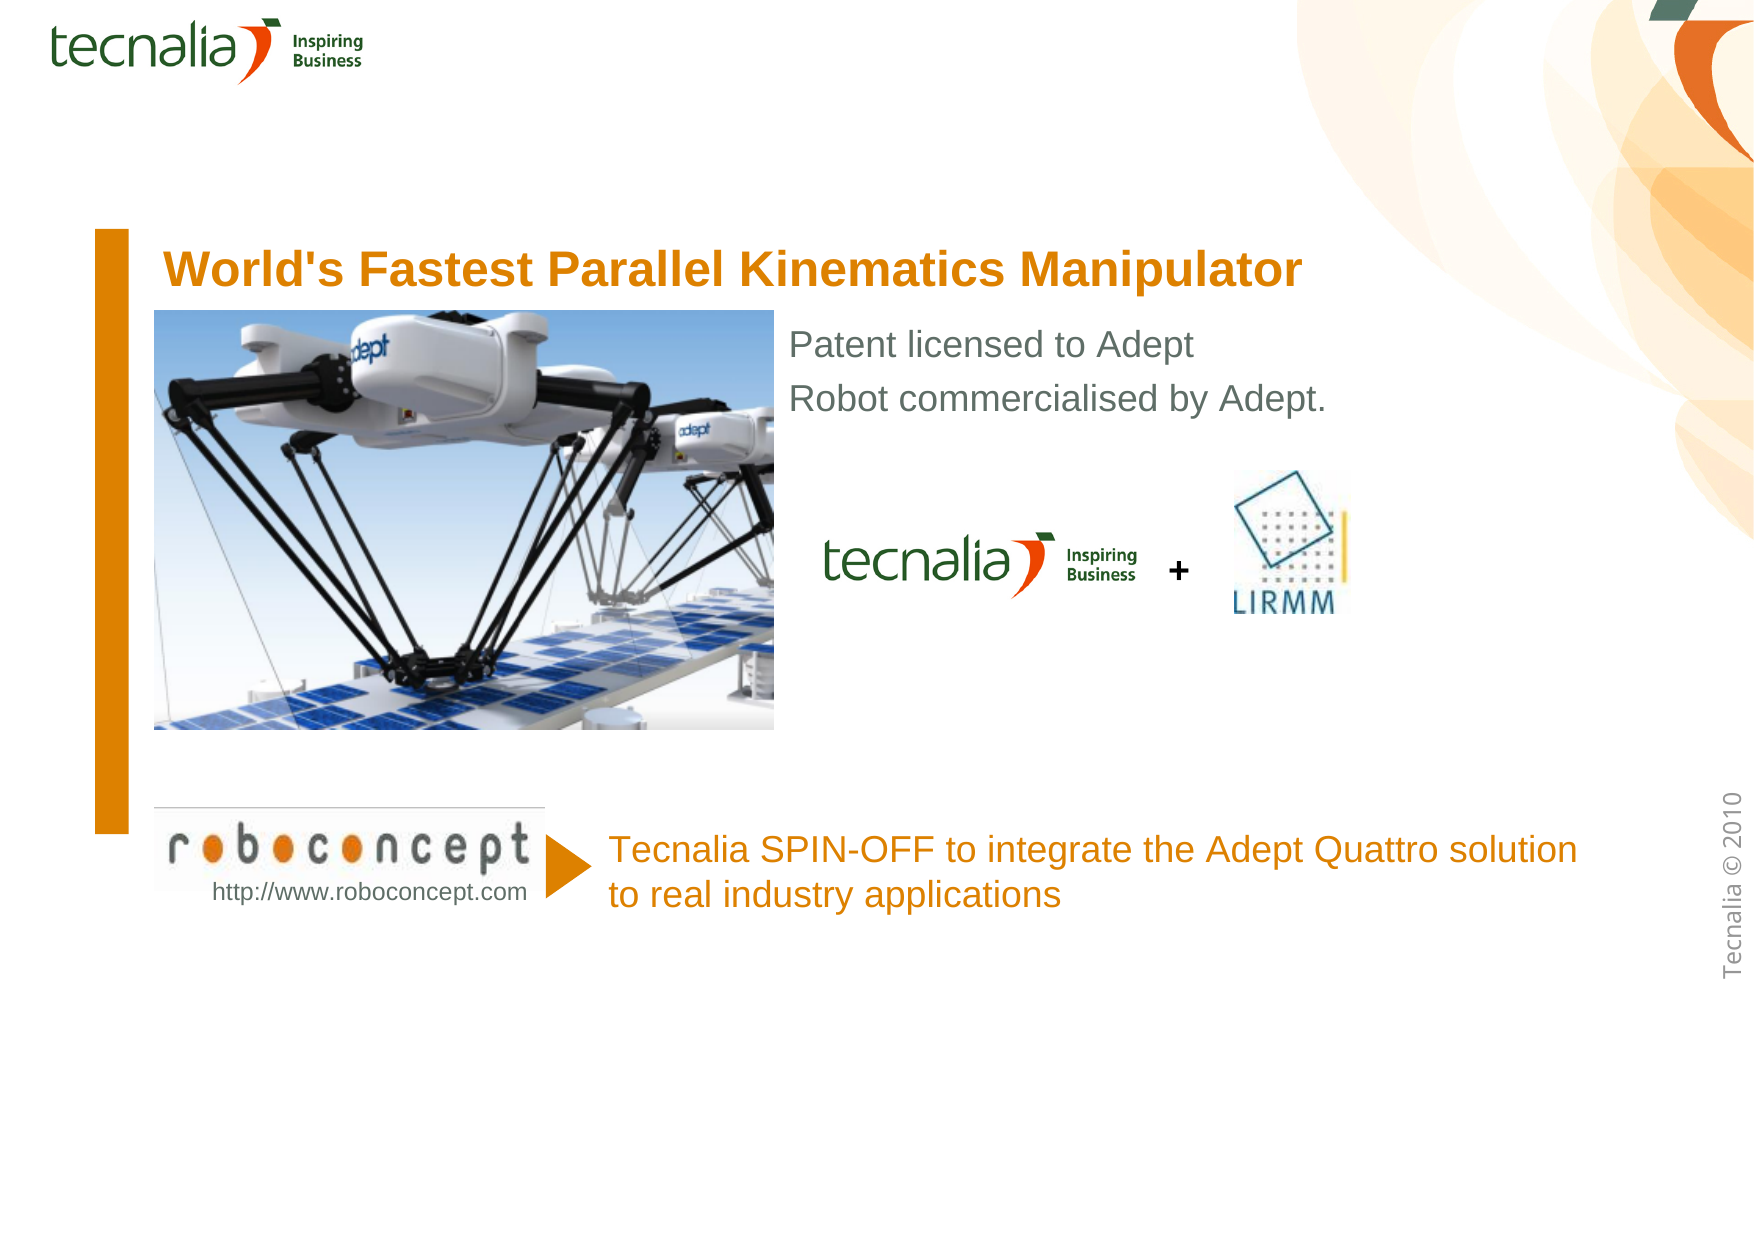

World's Fastest Parallel Kinematics Manipulator
Patent licensed to Adept
Robot commercialised by Adept.
+
Tecnalia SPIN-OFF to integrate the Adept Quattro solution to real industry applications
http://www.roboconcept.com